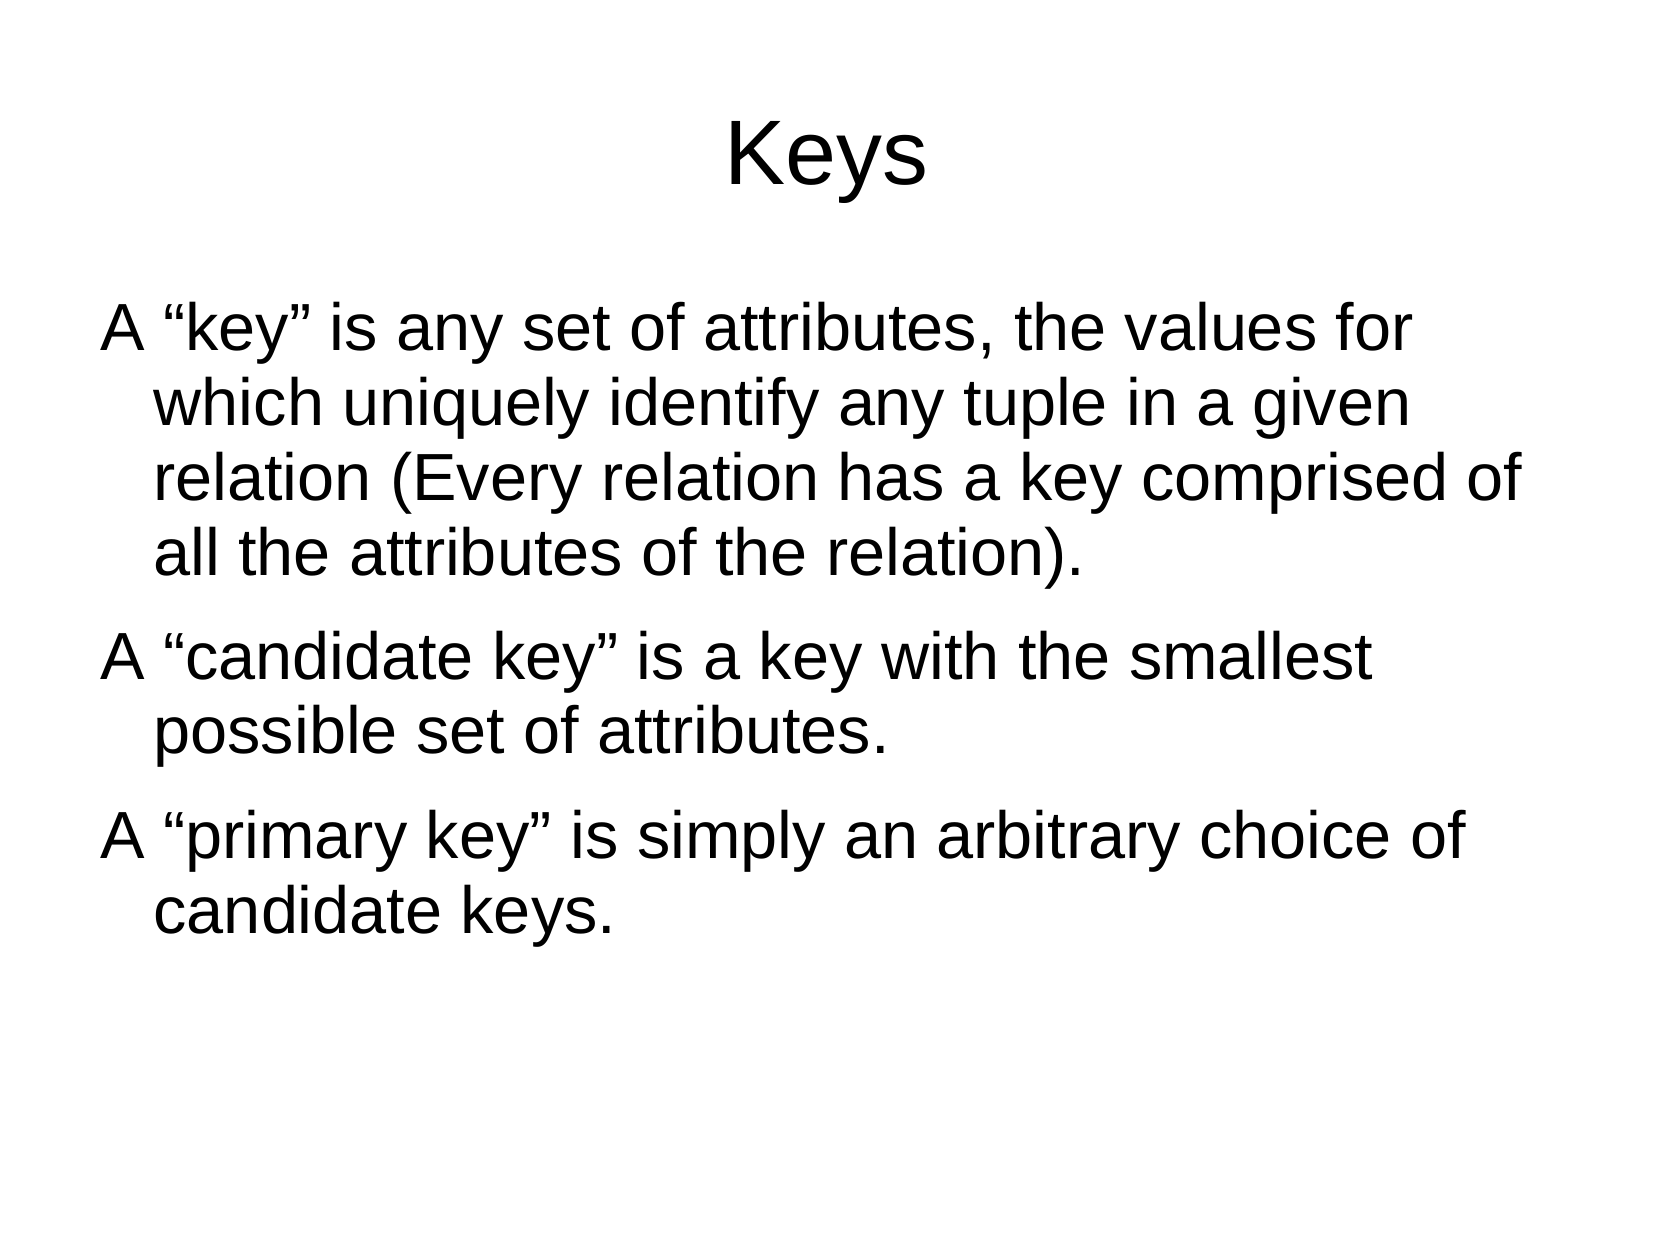

# Keys
A “key” is any set of attributes, the values for which uniquely identify any tuple in a given relation (Every relation has a key comprised of all the attributes of the relation).
A “candidate key” is a key with the smallest possible set of attributes.
A “primary key” is simply an arbitrary choice of candidate keys.